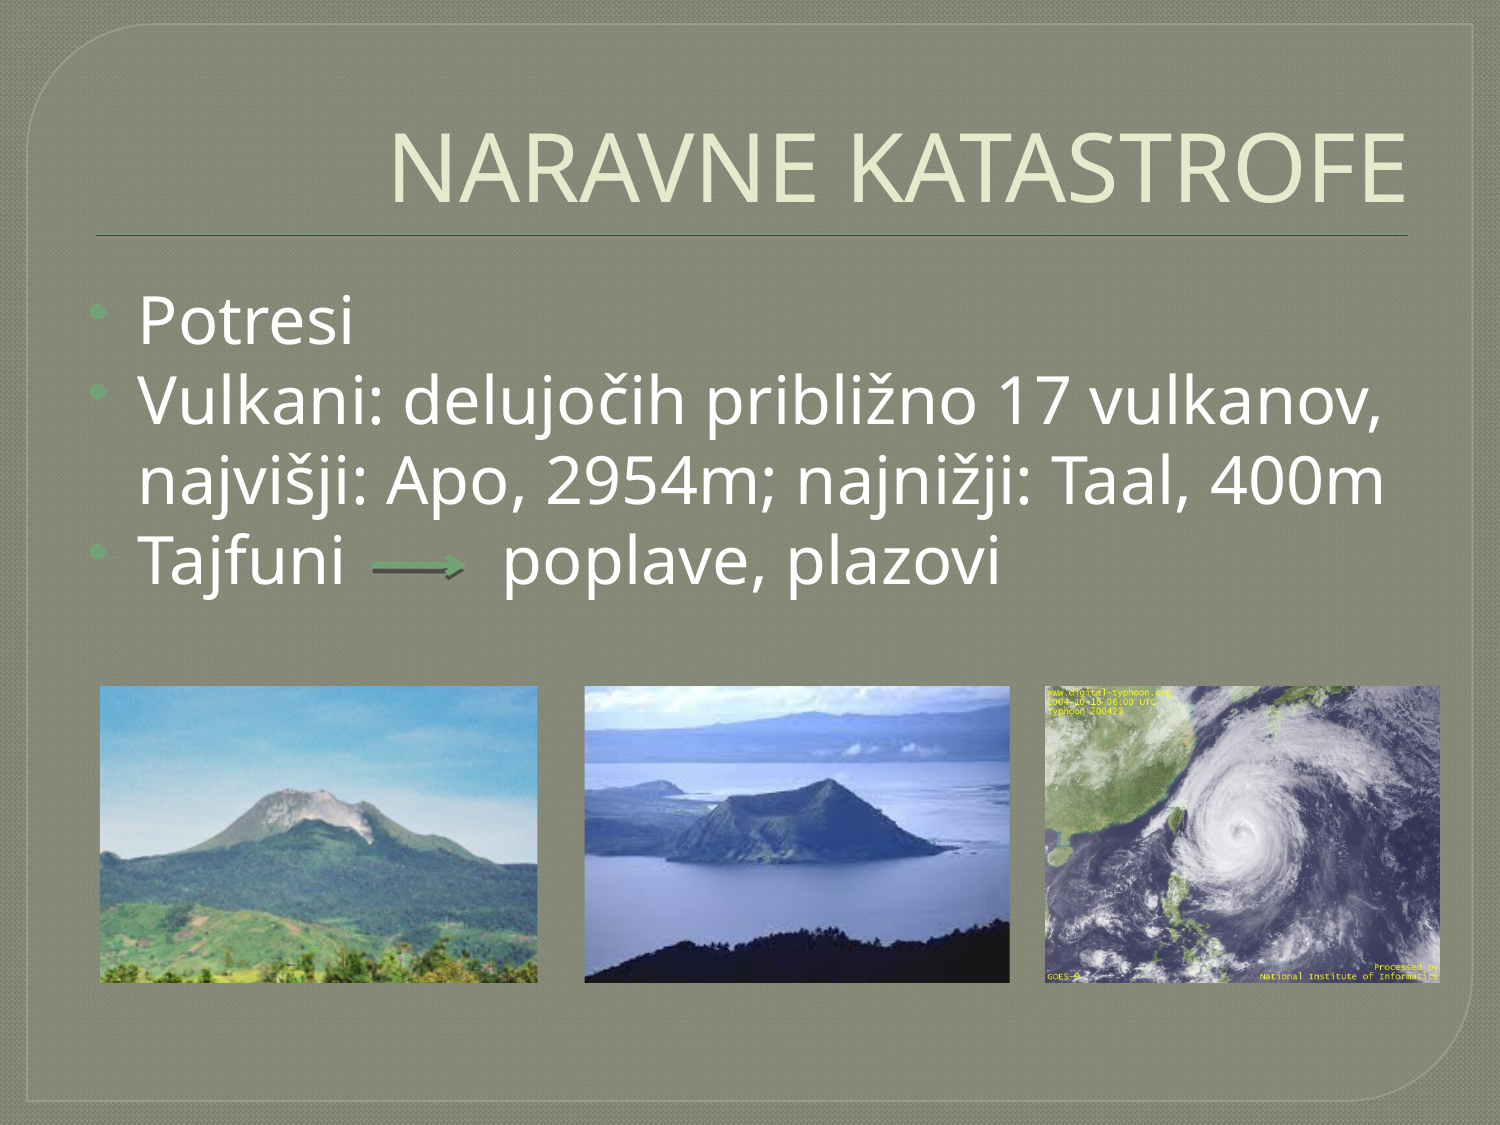

# NARAVNE KATASTROFE
Potresi
Vulkani: delujočih približno 17 vulkanov, najvišji: Apo, 2954m; najnižji: Taal, 400m
Tajfuni poplave, plazovi